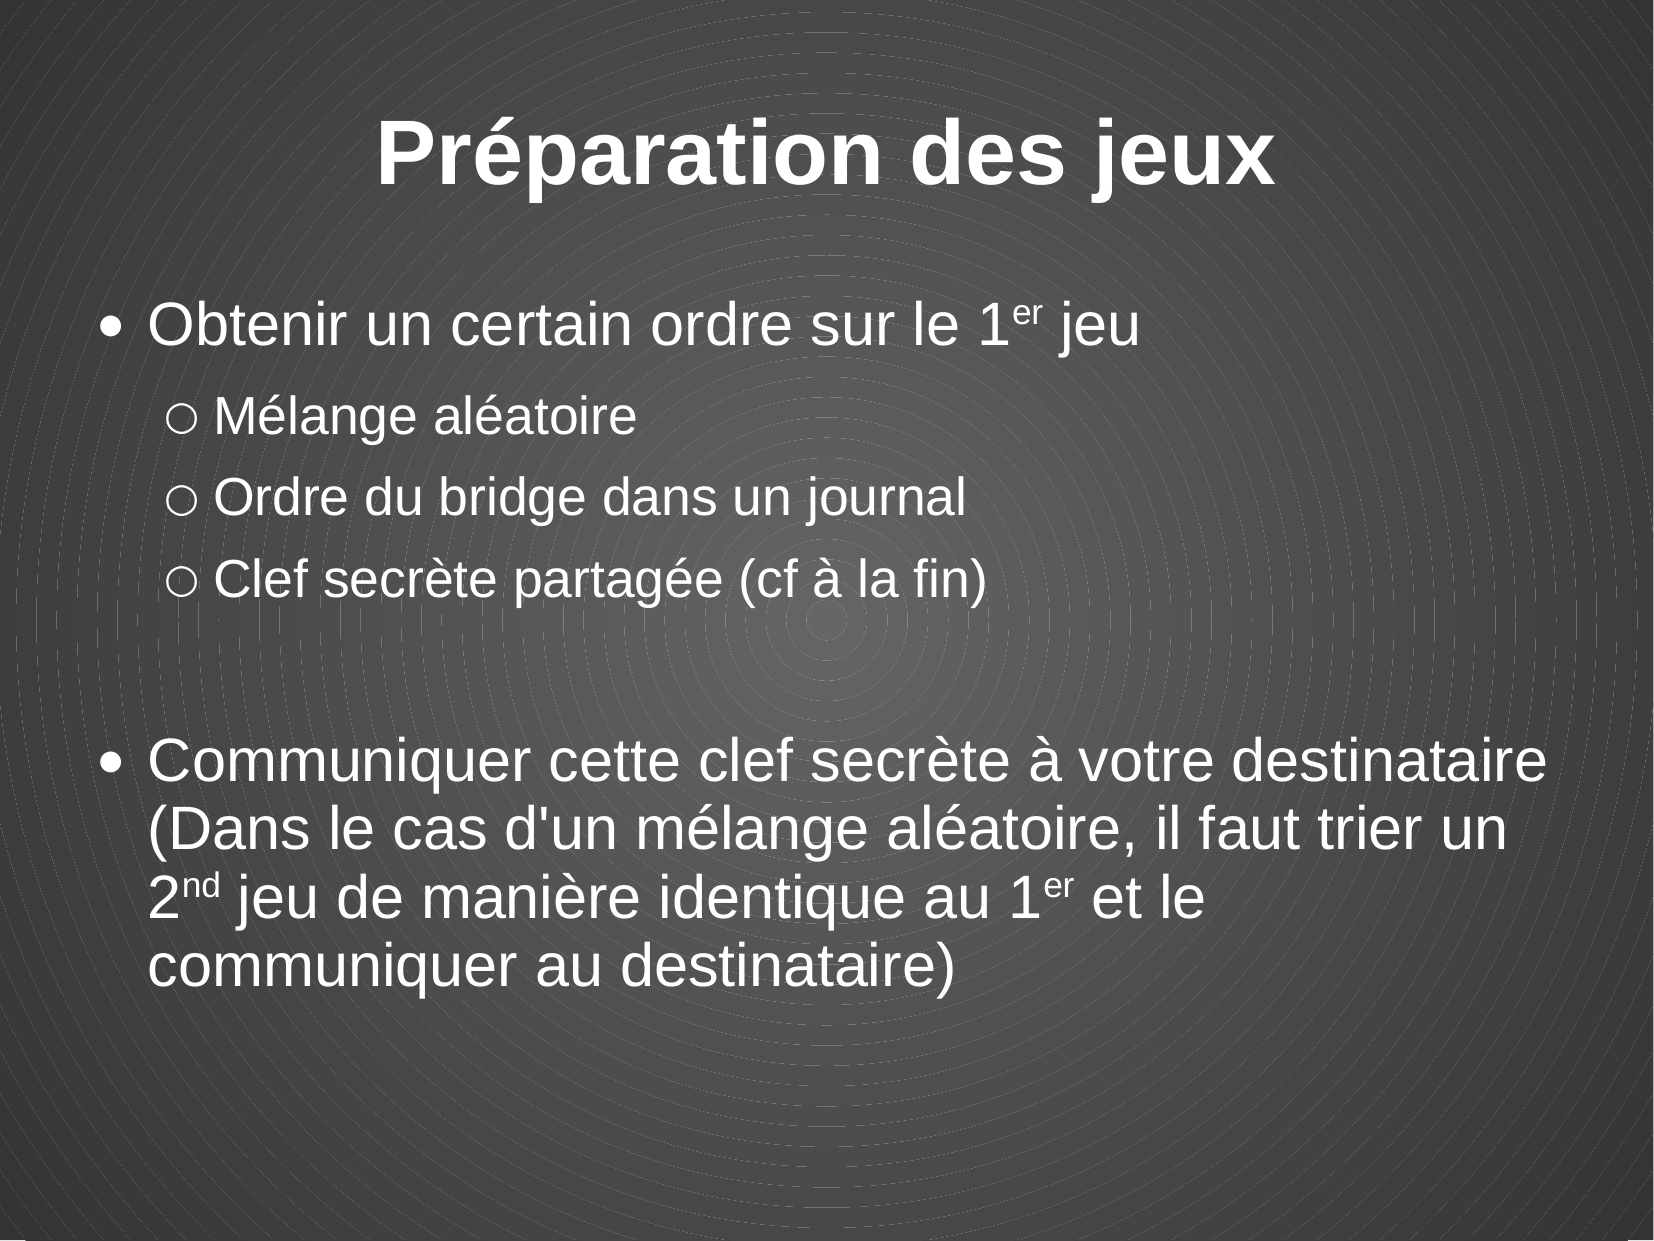

# Préparation des jeux
Obtenir un certain ordre sur le 1er jeu
Mélange aléatoire
Ordre du bridge dans un journal
Clef secrète partagée (cf à la fin)
Communiquer cette clef secrète à votre destinataire
(Dans le cas d'un mélange aléatoire, il faut trier un 2nd jeu de manière identique au 1er et le communiquer au destinataire)